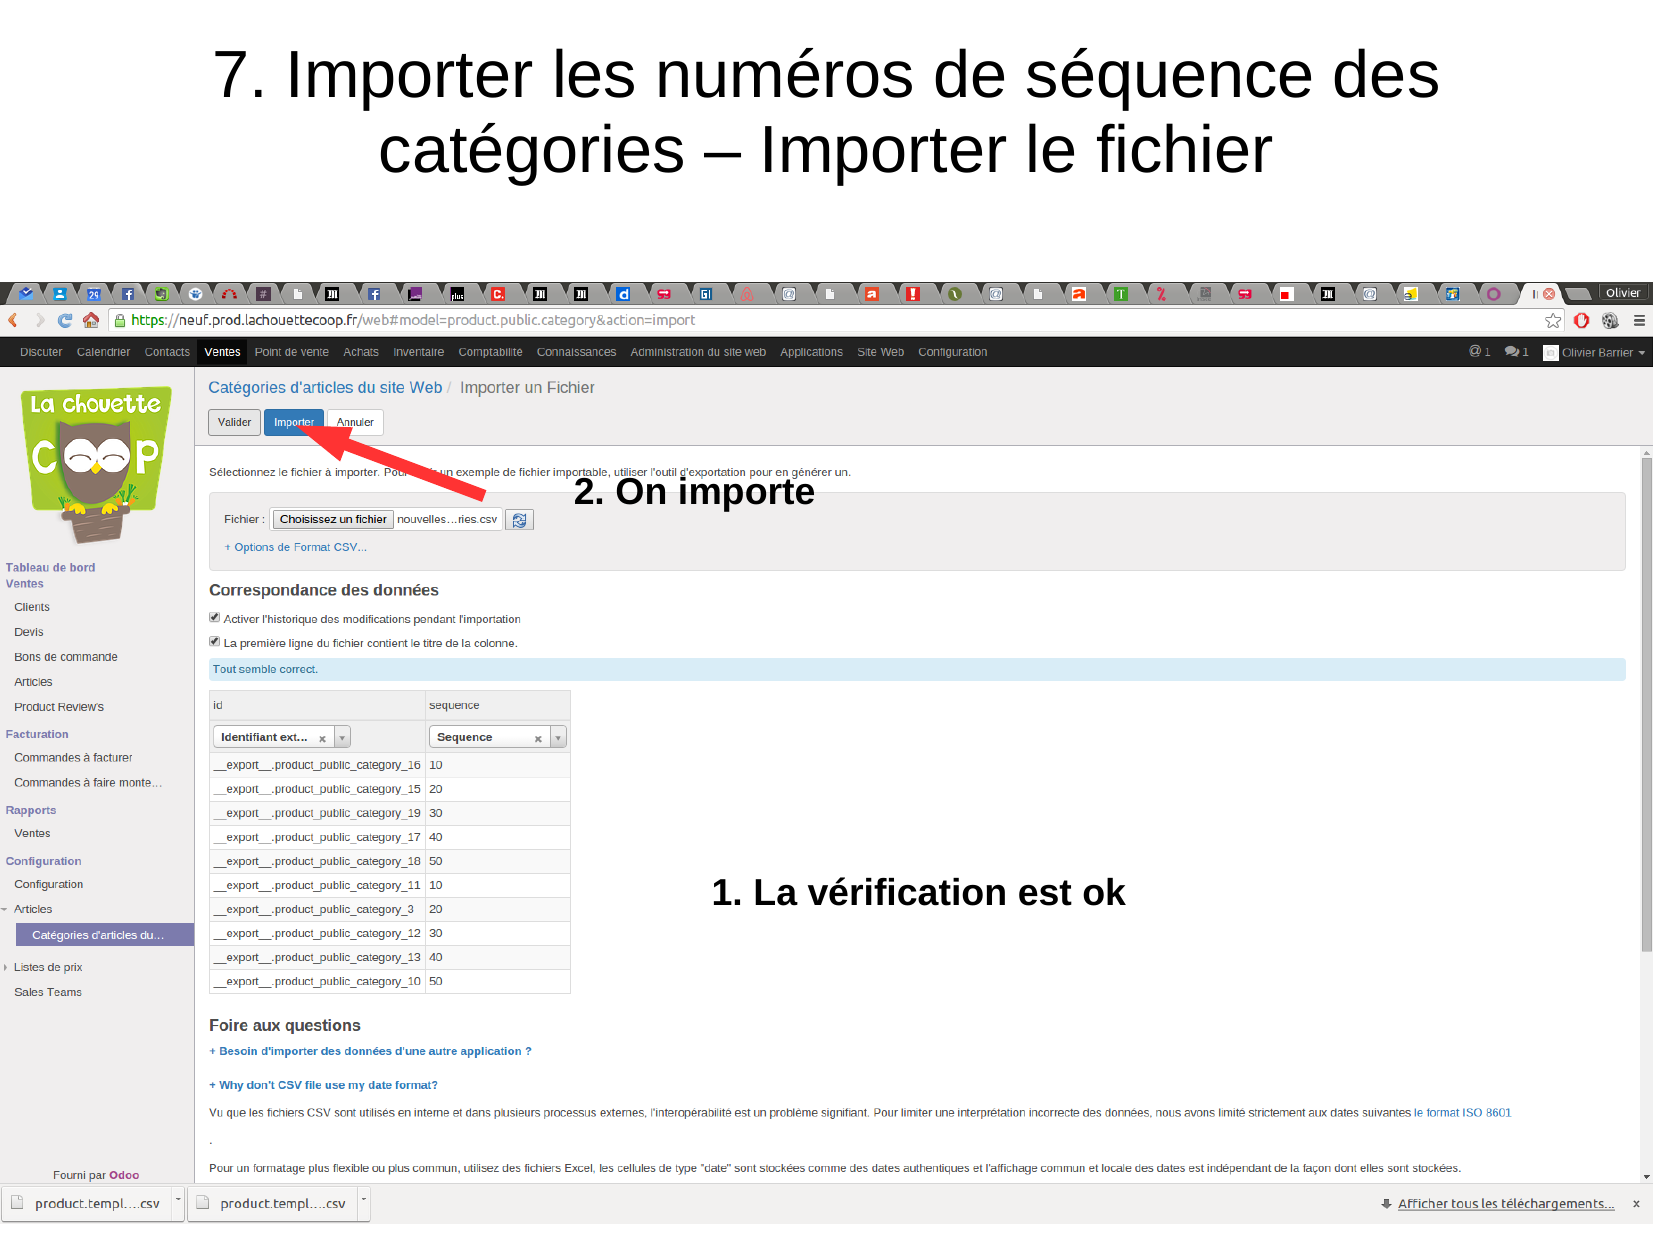

# 7. Importer les numéros de séquence des catégories – Importer le fichier
2. On importe
1. La vérification est ok